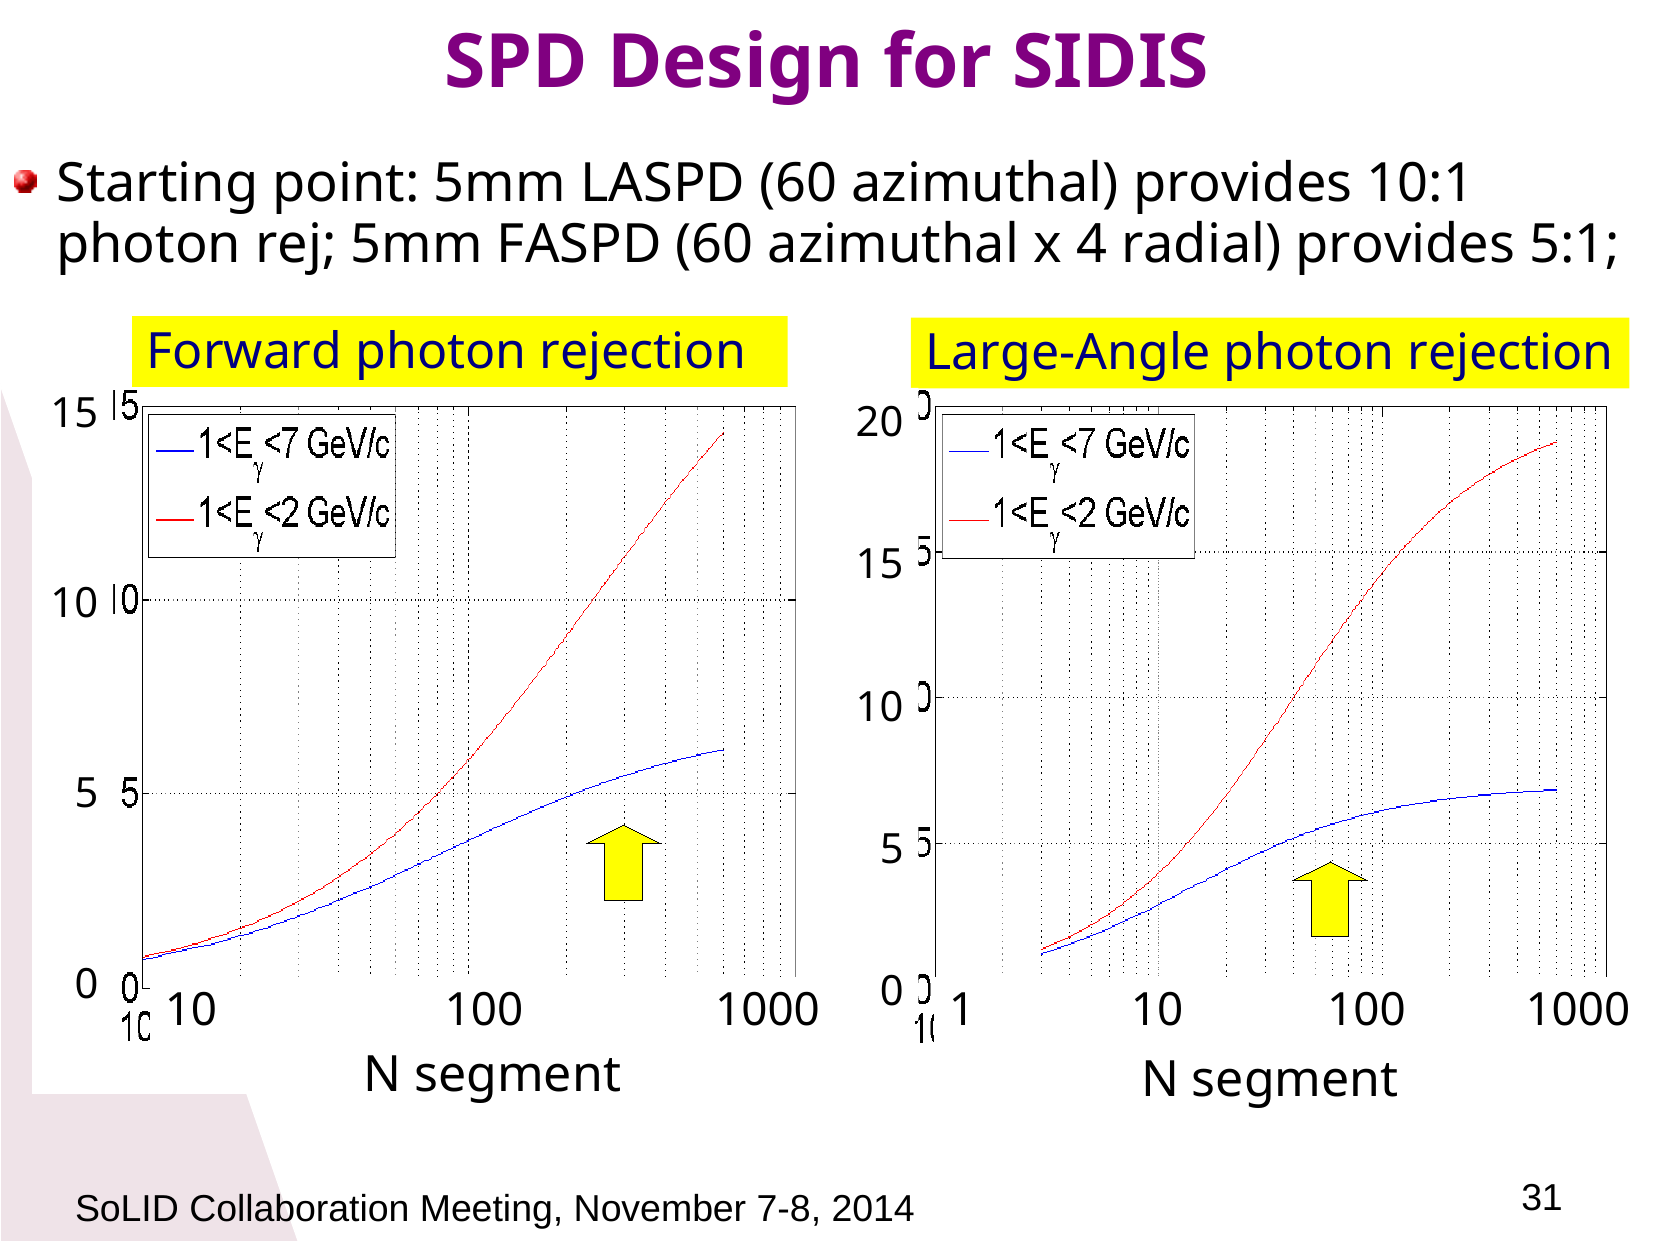

# SPD Design for SIDIS
Starting point: 5mm LASPD (60 azimuthal) provides 10:1 photon rej; 5mm FASPD (60 azimuthal x 4 radial) provides 5:1;
15
10
5
0
Forward photon rejection
Large-Angle photon rejection
20
15
10
5
0
10 100 1000
1 10 100 1000
N segment
N segment
31